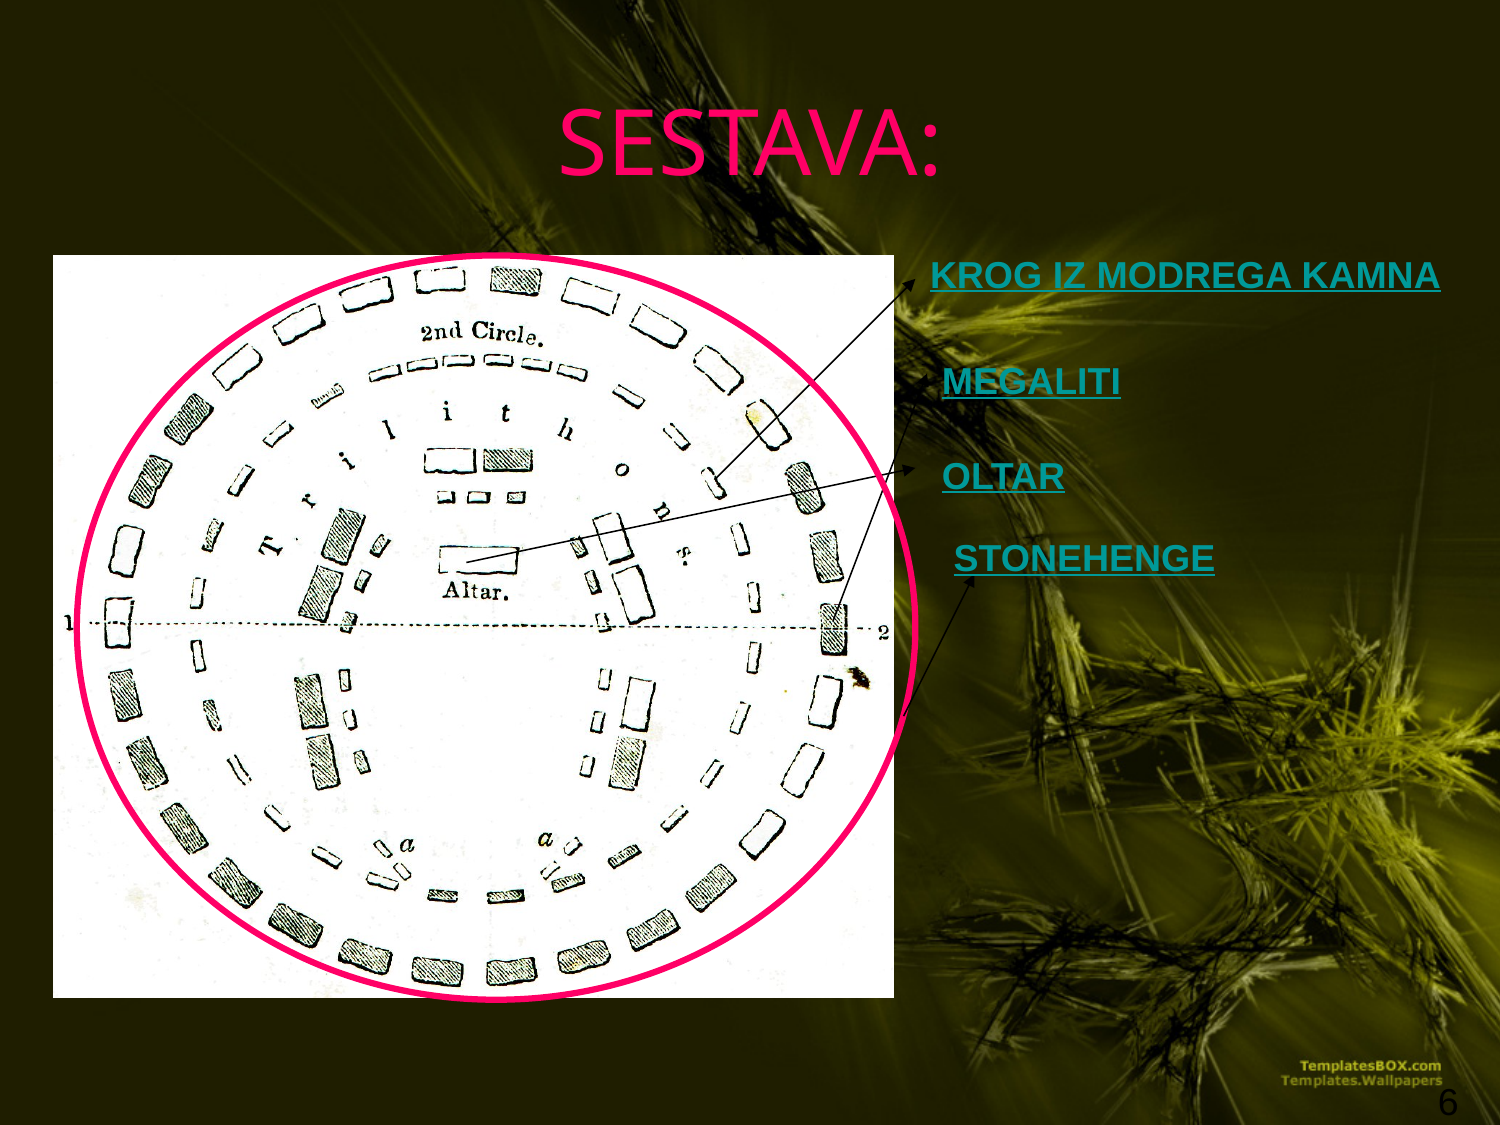

# SESTAVA:
KROG IZ MODREGA KAMNA
MEGALITI
OLTAR
STONEHENGE
6